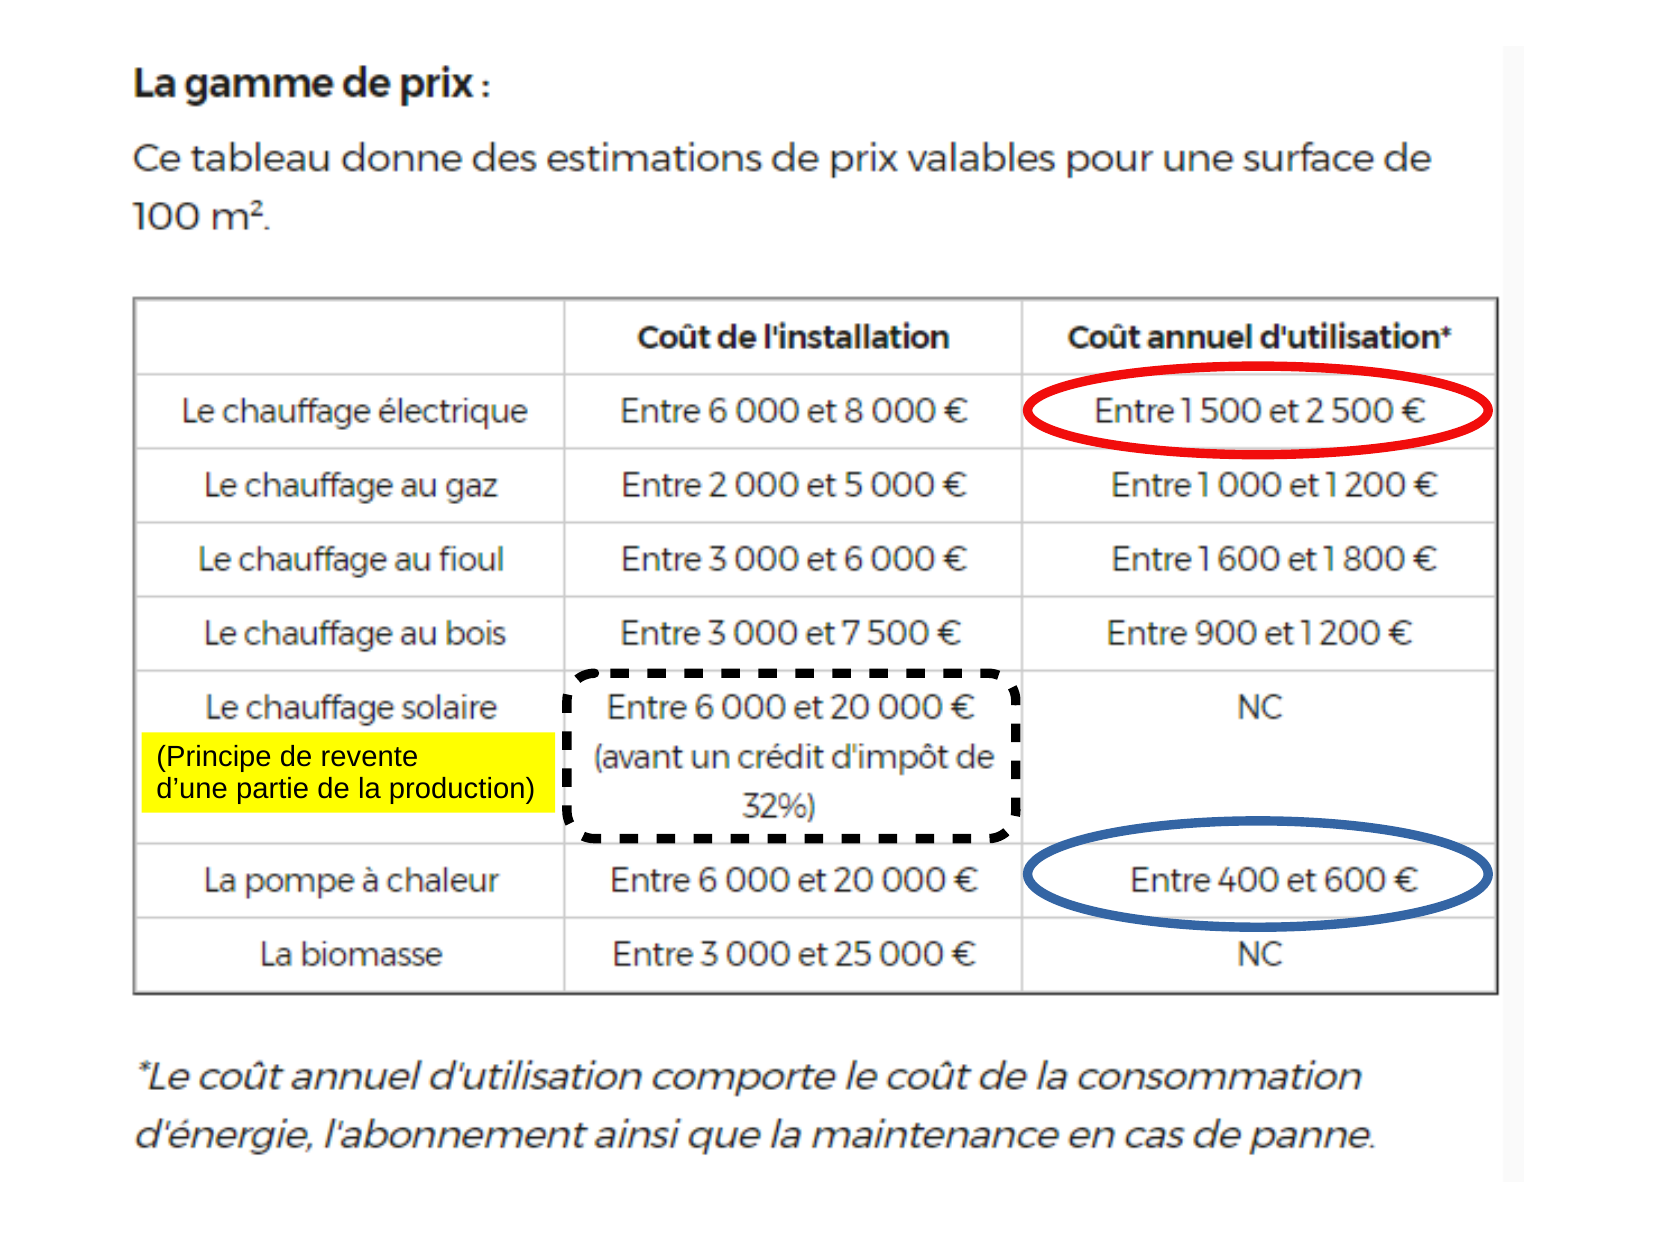

(Principe de revente
d’une partie de la production)